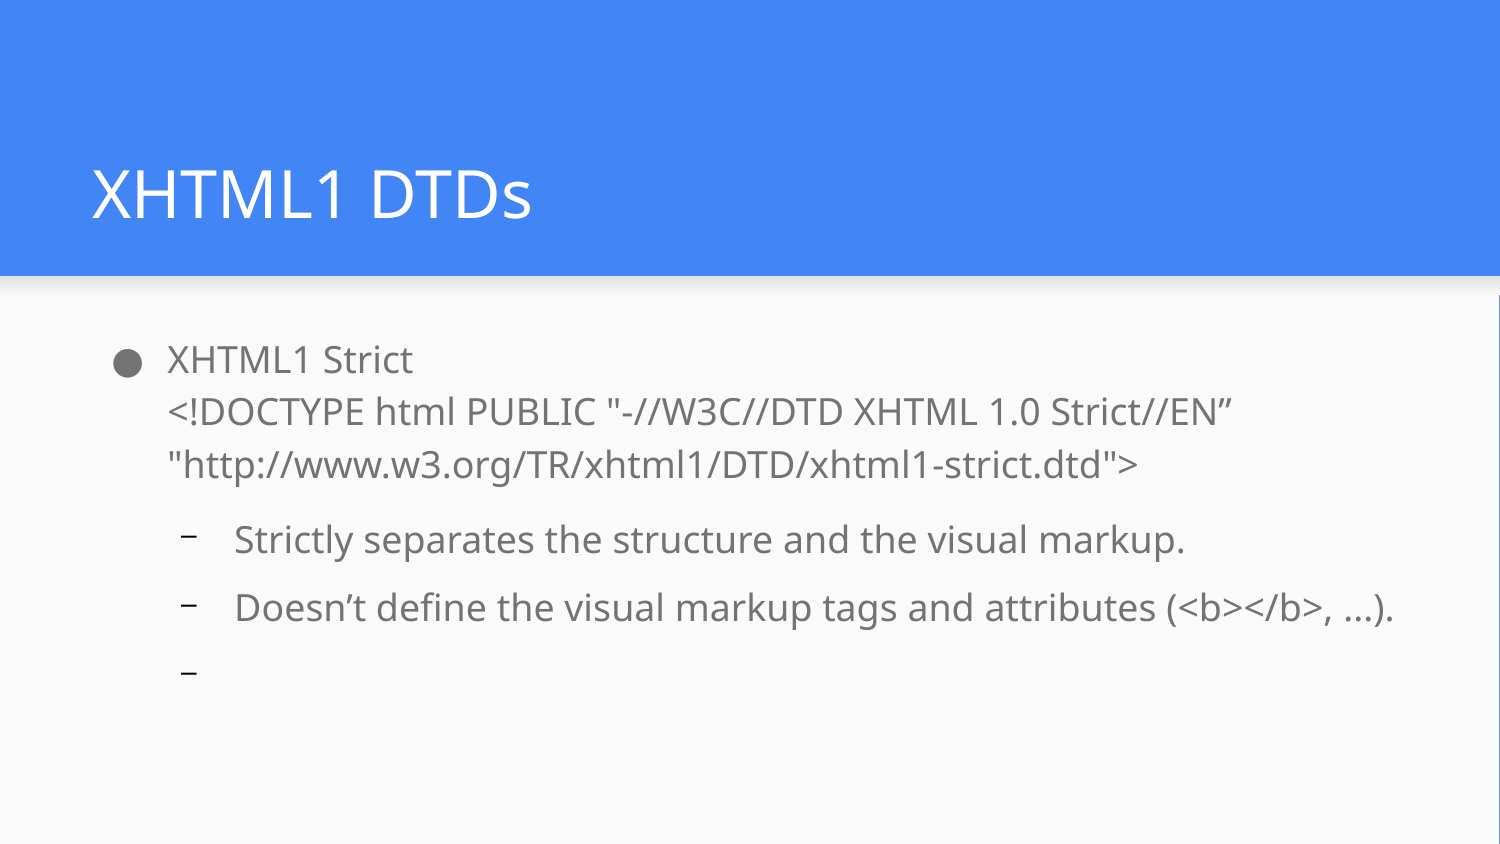

# XHTML1 DTDs
XHTML1 Strict
<!DOCTYPE html PUBLIC "-//W3C//DTD XHTML 1.0 Strict//EN”
"http://www.w3.org/TR/xhtml1/DTD/xhtml1-strict.dtd">
Strictly separates the structure and the visual markup.
Doesn’t define the visual markup tags and attributes (<b></b>, ...).